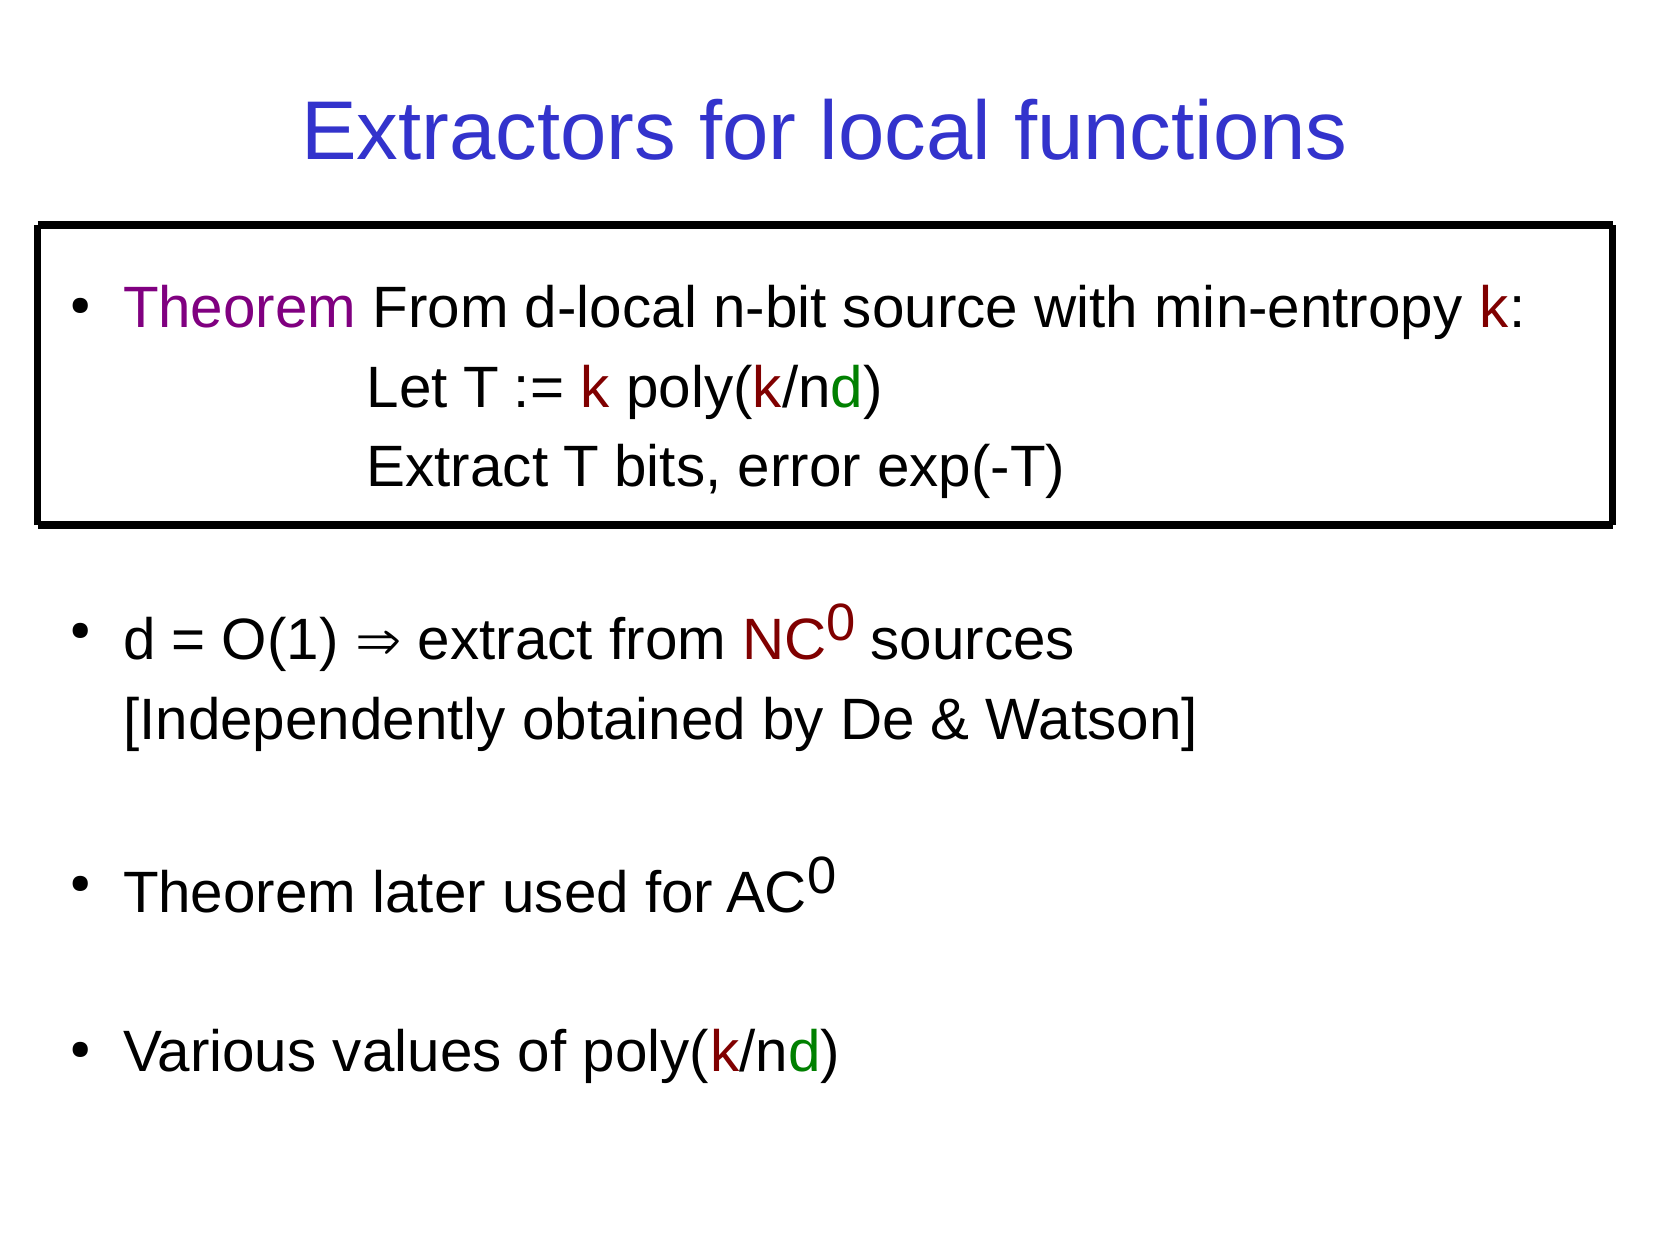

Extractors for local functions
# Theorem From d-local n-bit source with min-entropy k:
 Let T := k poly(k/nd)
 Extract T bits, error exp(-T)
d = O(1)  extract from NC0 sources
[Independently obtained by De & Watson]
Theorem later used for AC0
Various values of poly(k/nd)